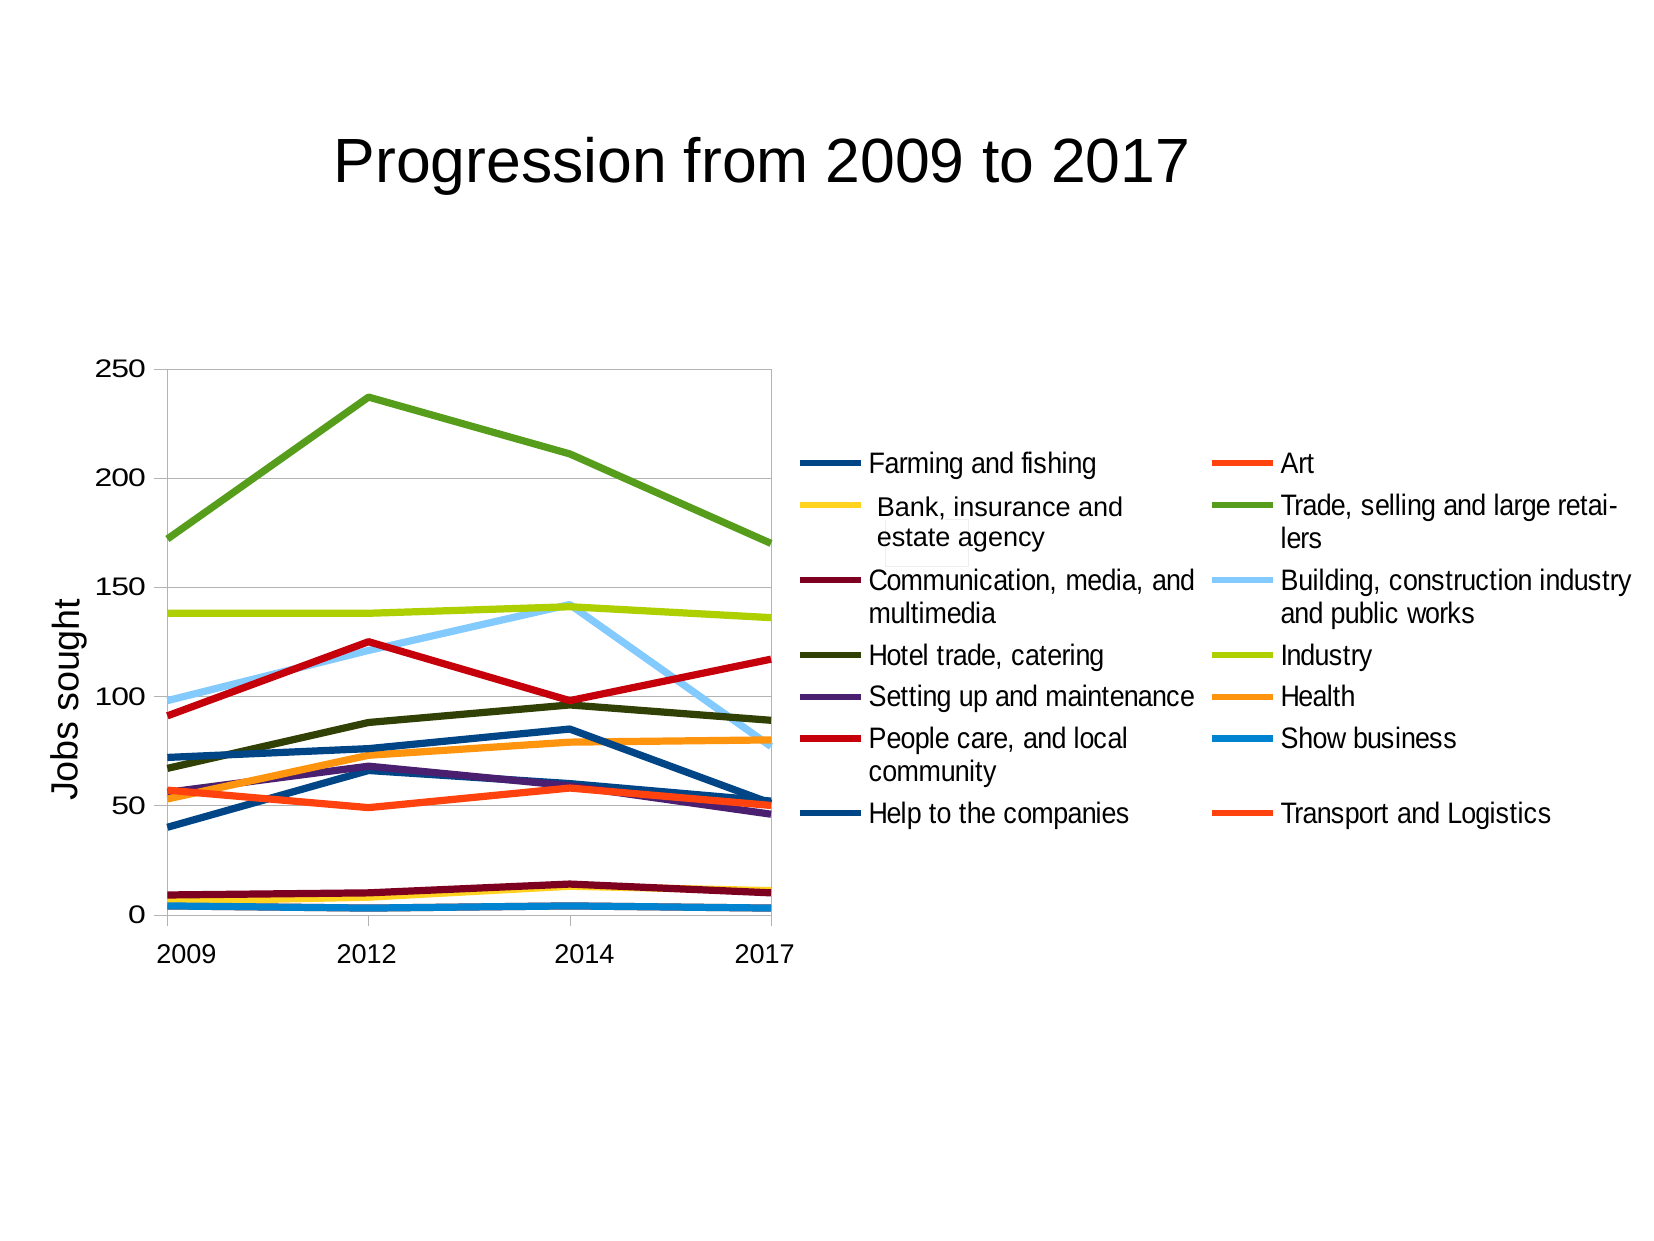

Progression from 2009 to 2017
Bank, insurance and estate agency
Jobs sought
2009 2012 2014 2017